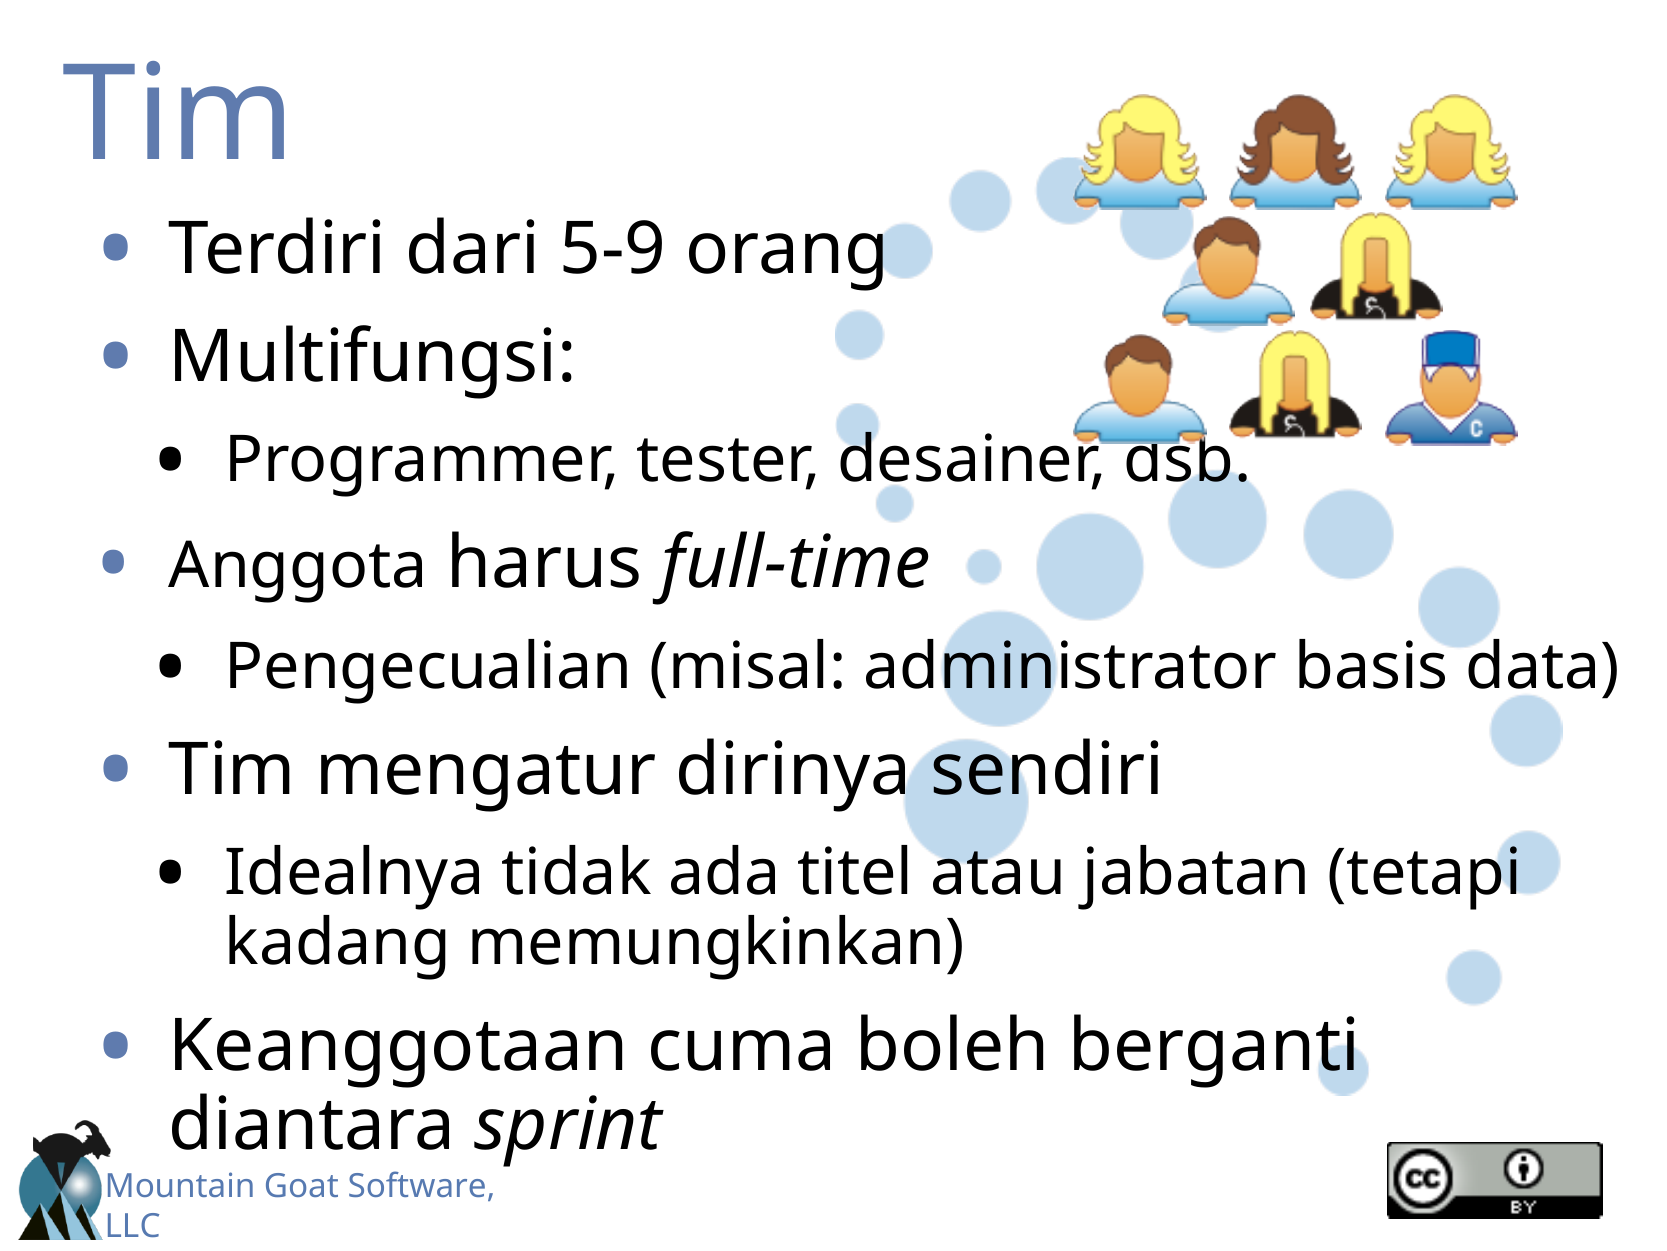

# Tim
Terdiri dari 5-9 orang
Multifungsi:
Programmer, tester, desainer, dsb.
Anggota harus full-time
Pengecualian (misal: administrator basis data)
Tim mengatur dirinya sendiri
Idealnya tidak ada titel atau jabatan (tetapi kadang memungkinkan)
Keanggotaan cuma boleh berganti diantara sprint